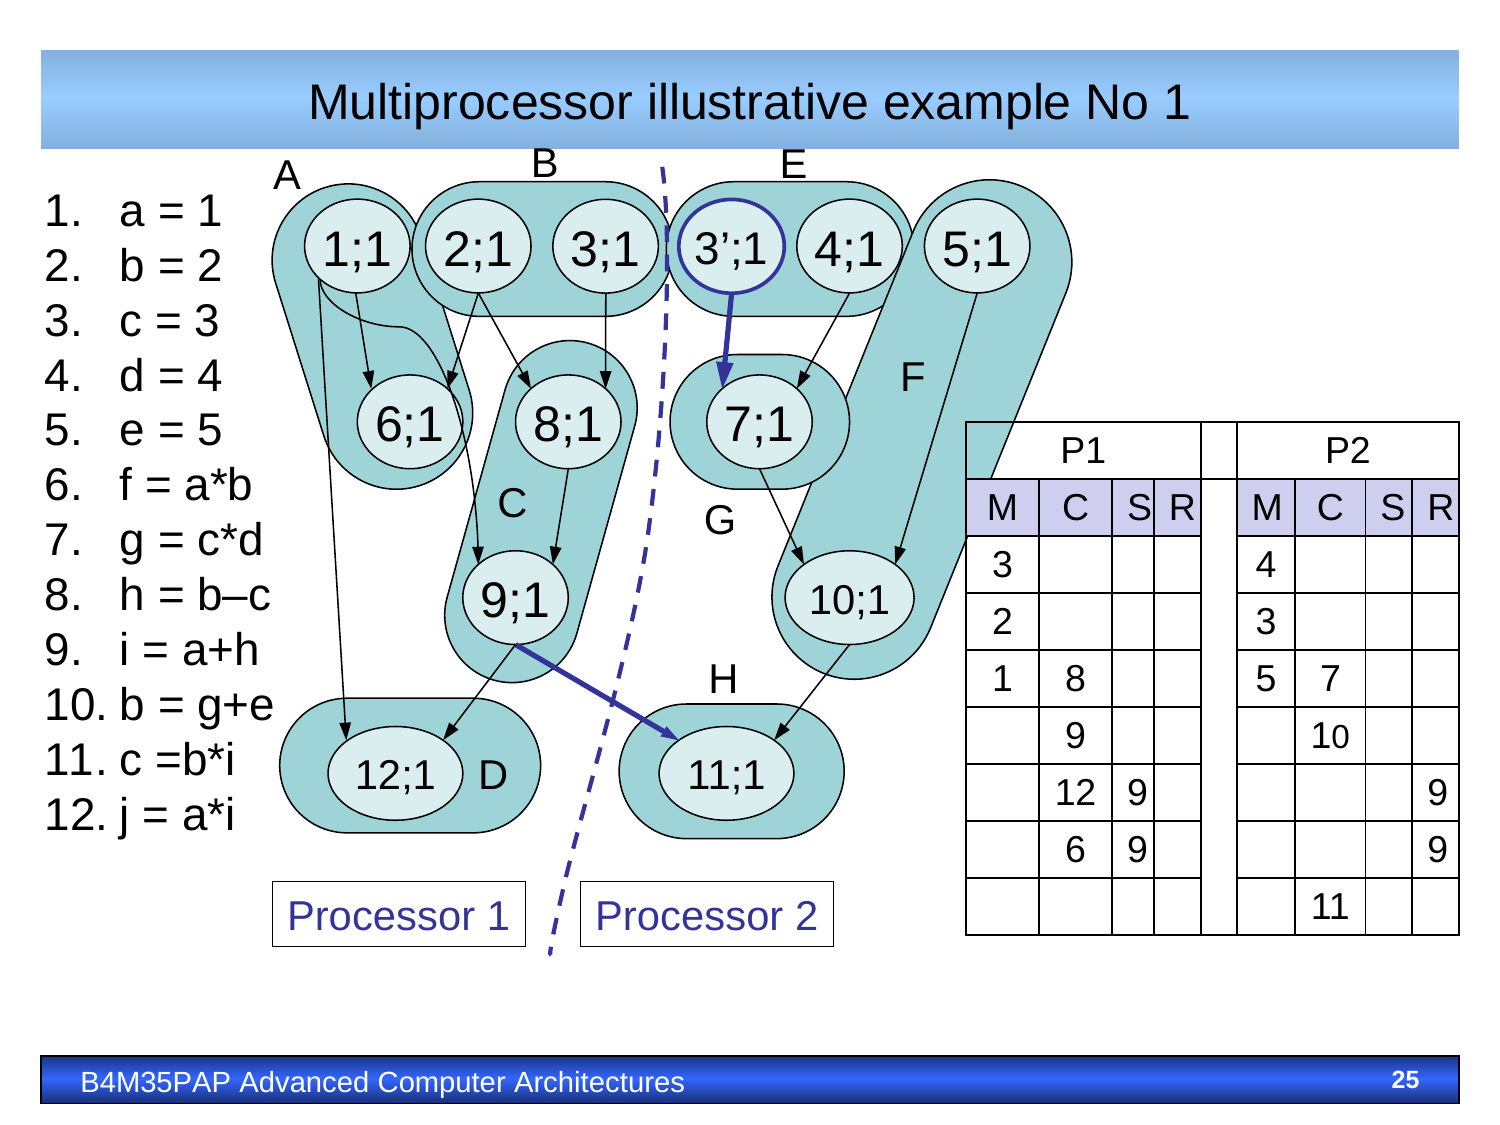

# Multiprocessor illustrative example No 1
B
E
A
a = 1
b = 2
c = 3
d = 4
e = 5
f = a*b
g = c*d
h = b–c
i = a+h
b = g+e
c =b*i
j = a*i
1;1
2;1
4;1
5;1
3;1
3’;1
6;1
8;1
7;1
9;1
10;1
12;1
11;1
F
| P1 | | | | | P2 | | | |
| --- | --- | --- | --- | --- | --- | --- | --- | --- |
| M | C | S | R | | M | C | S | R |
| 3 | | | | | 4 | | | |
| 2 | | | | | 3 | | | |
| 1 | 8 | | | | 5 | 7 | | |
| | 9 | | | | | 10 | | |
| | 12 | 9 | | | | | | 9 |
| | 6 | 9 | | | | | | 9 |
| | | | | | | 11 | | |
C
G
H
D
Processor 1
Processor 2